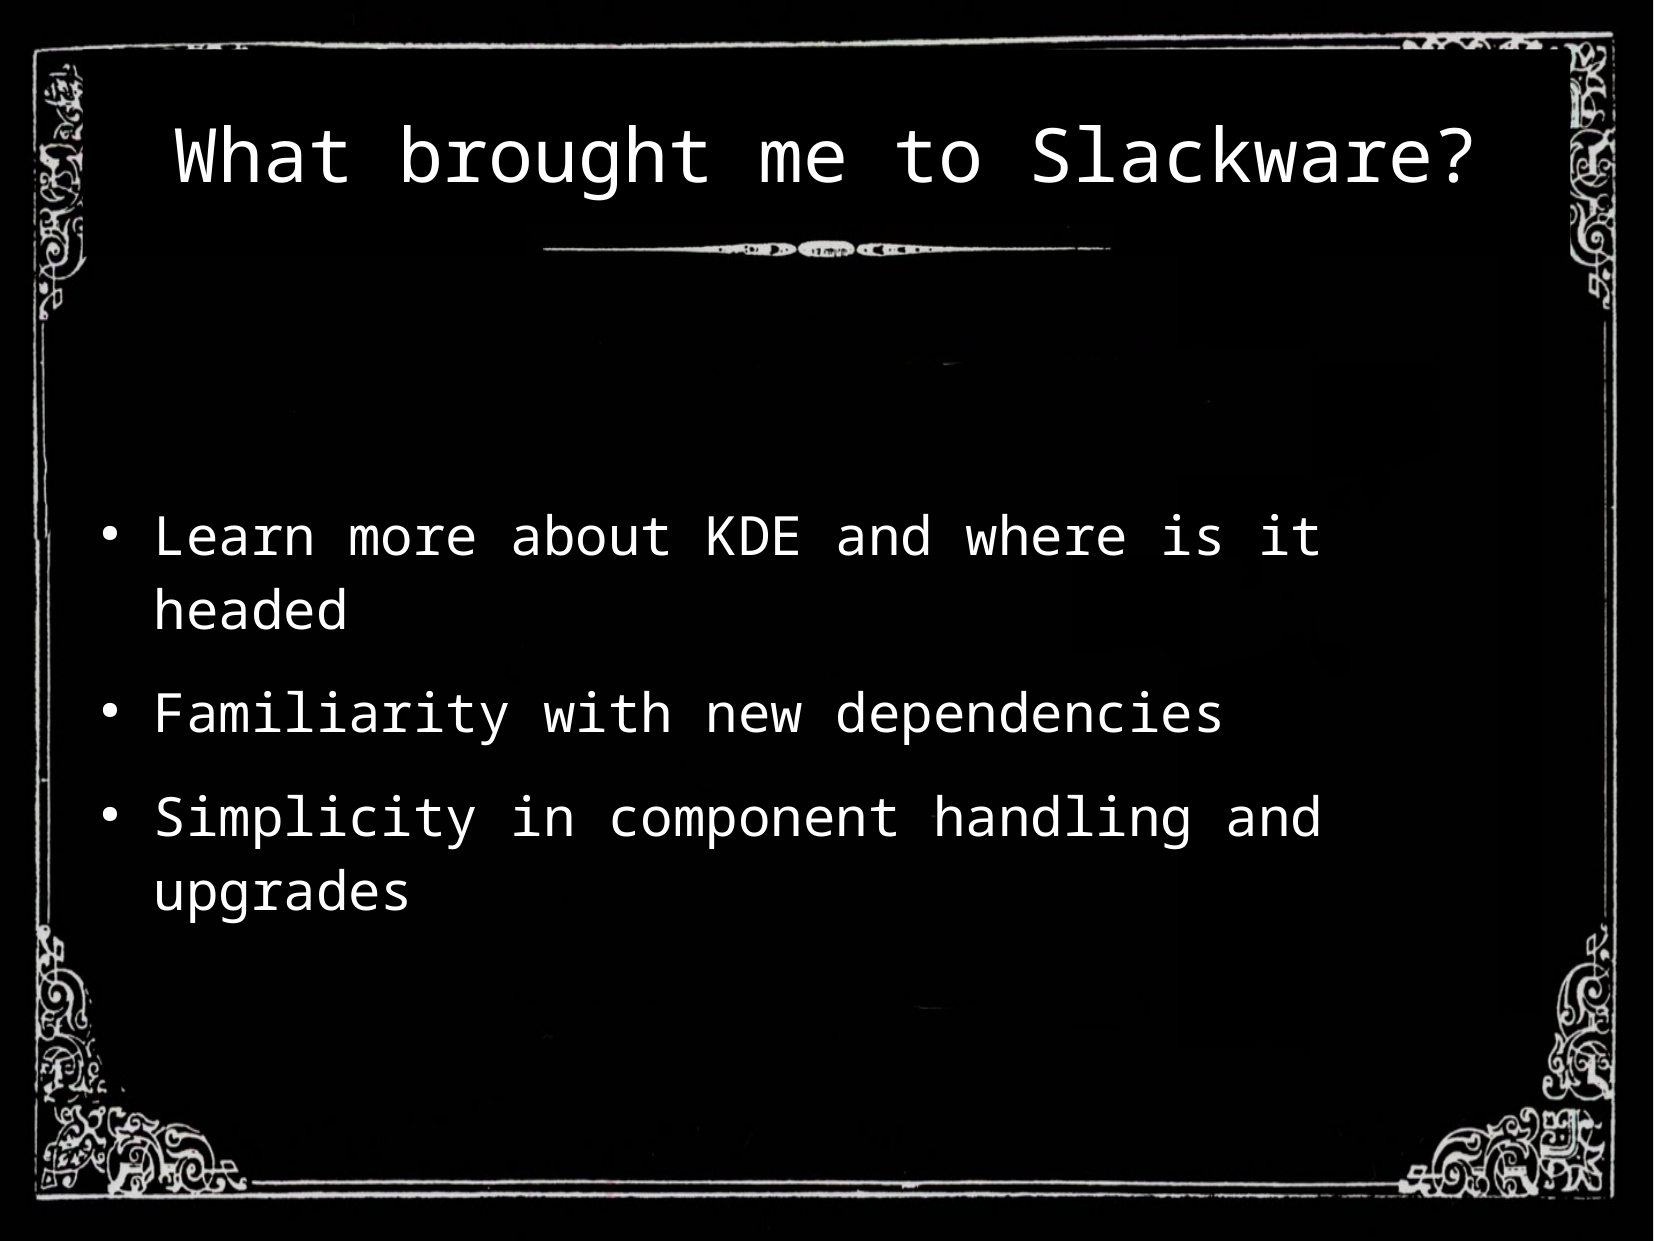

What brought me to Slackware?
# Learn more about KDE and where is it headed
Familiarity with new dependencies
Simplicity in component handling and upgrades